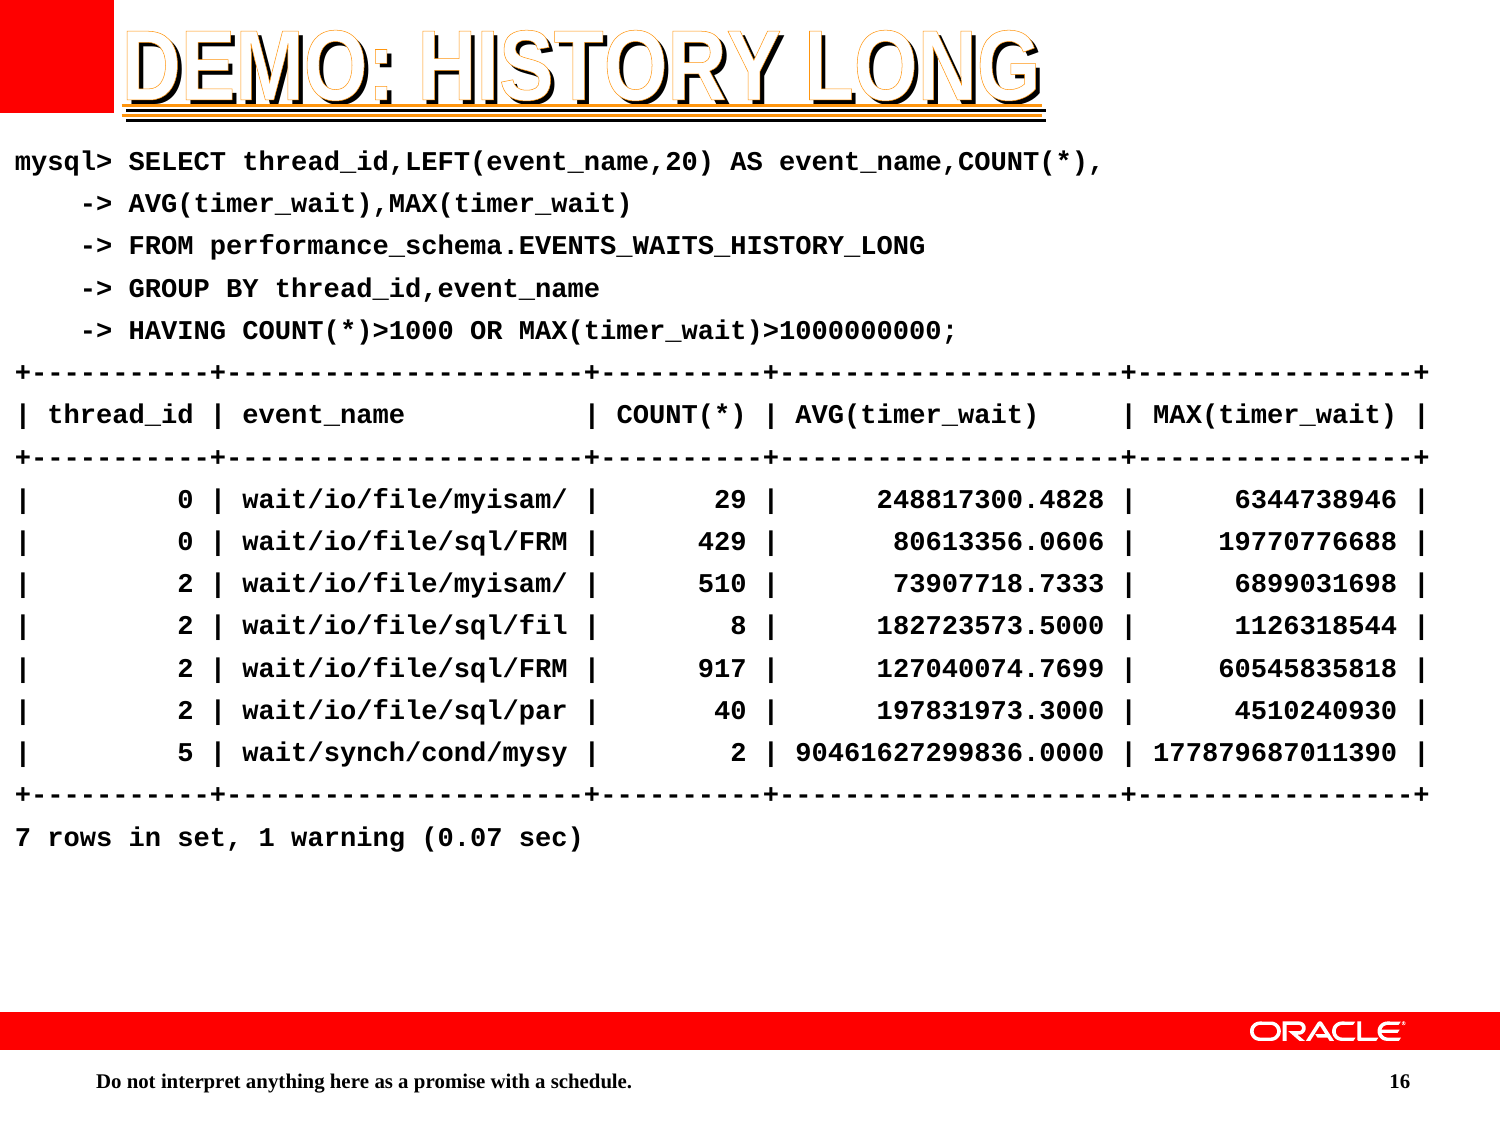

DEMO: HISTORY LONG
mysql> SELECT thread_id,LEFT(event_name,20) AS event_name,COUNT(*),
 -> AVG(timer_wait),MAX(timer_wait)
 -> FROM performance_schema.EVENTS_WAITS_HISTORY_LONG
 -> GROUP BY thread_id,event_name
 -> HAVING COUNT(*)>1000 OR MAX(timer_wait)>1000000000;
+-----------+----------------------+----------+---------------------+-----------------+
| thread_id | event_name | COUNT(*) | AVG(timer_wait) | MAX(timer_wait) |
+-----------+----------------------+----------+---------------------+-----------------+
| 0 | wait/io/file/myisam/ | 29 | 248817300.4828 | 6344738946 |
| 0 | wait/io/file/sql/FRM | 429 | 80613356.0606 | 19770776688 |
| 2 | wait/io/file/myisam/ | 510 | 73907718.7333 | 6899031698 |
| 2 | wait/io/file/sql/fil | 8 | 182723573.5000 | 1126318544 |
| 2 | wait/io/file/sql/FRM | 917 | 127040074.7699 | 60545835818 |
| 2 | wait/io/file/sql/par | 40 | 197831973.3000 | 4510240930 |
| 5 | wait/synch/cond/mysy | 2 | 90461627299836.0000 | 177879687011390 |
+-----------+----------------------+----------+---------------------+-----------------+
7 rows in set, 1 warning (0.07 sec)